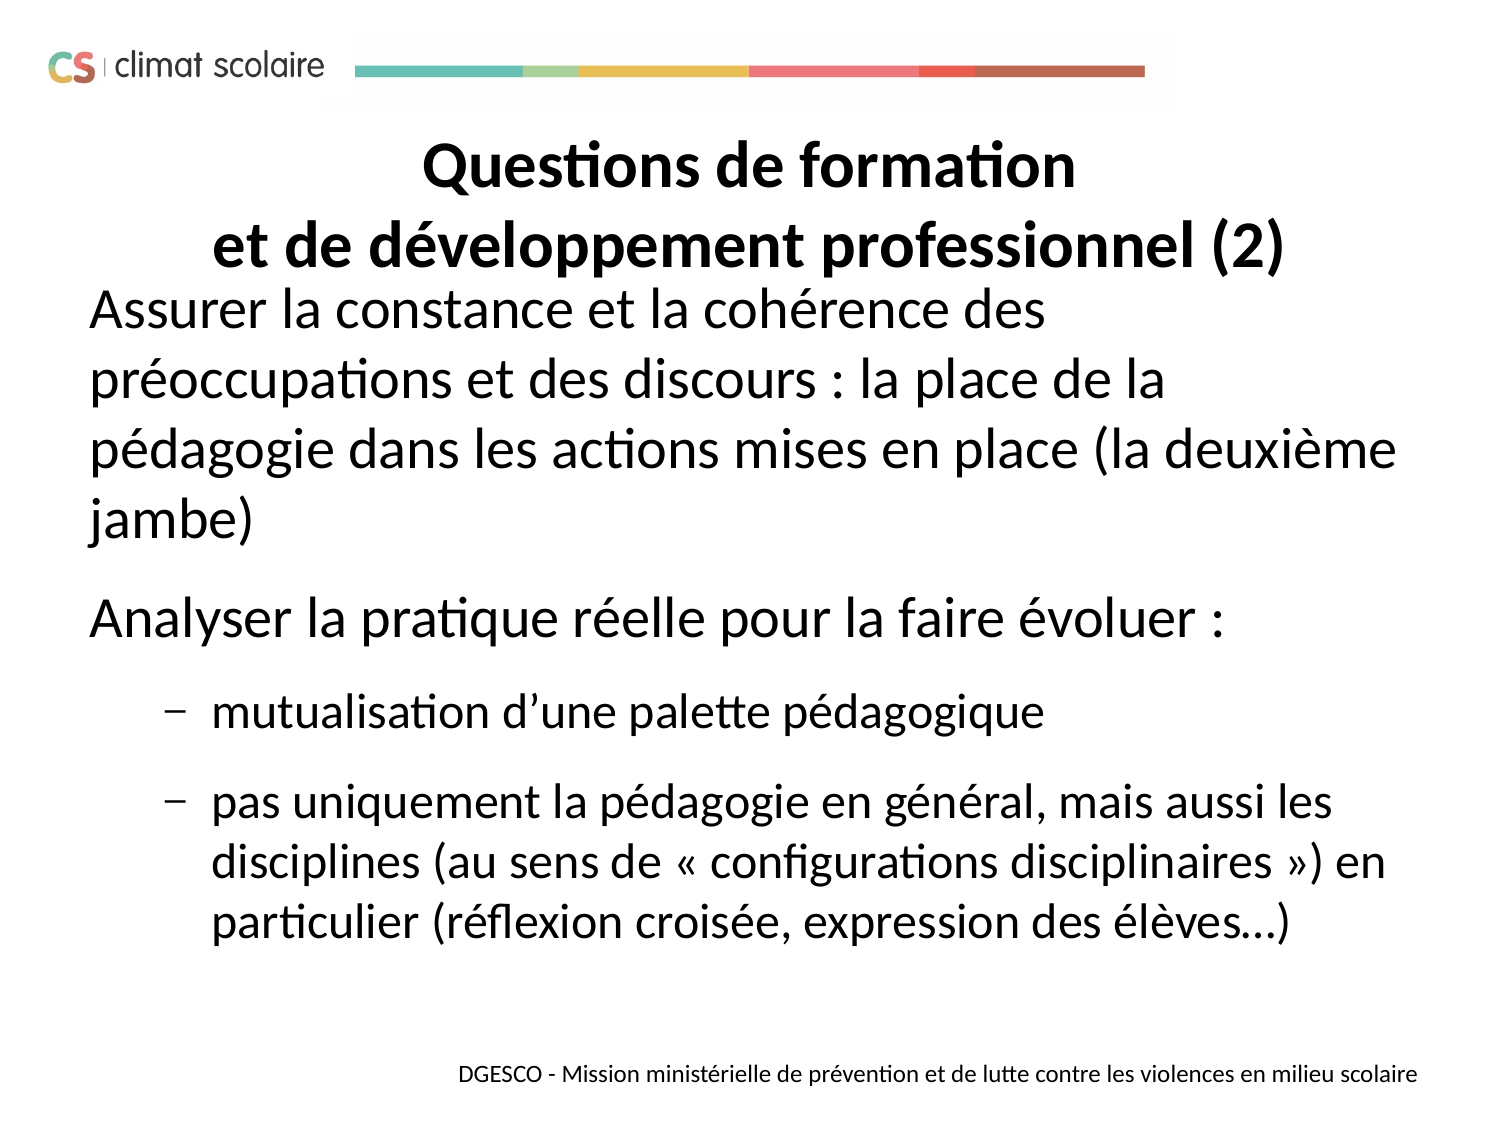

# Questions de formation et de développement professionnel (2)
Assurer la constance et la cohérence des préoccupations et des discours : la place de la pédagogie dans les actions mises en place (la deuxième jambe)
Analyser la pratique réelle pour la faire évoluer :
mutualisation d’une palette pédagogique
pas uniquement la pédagogie en général, mais aussi les disciplines (au sens de « configurations disciplinaires ») en particulier (réflexion croisée, expression des élèves…)